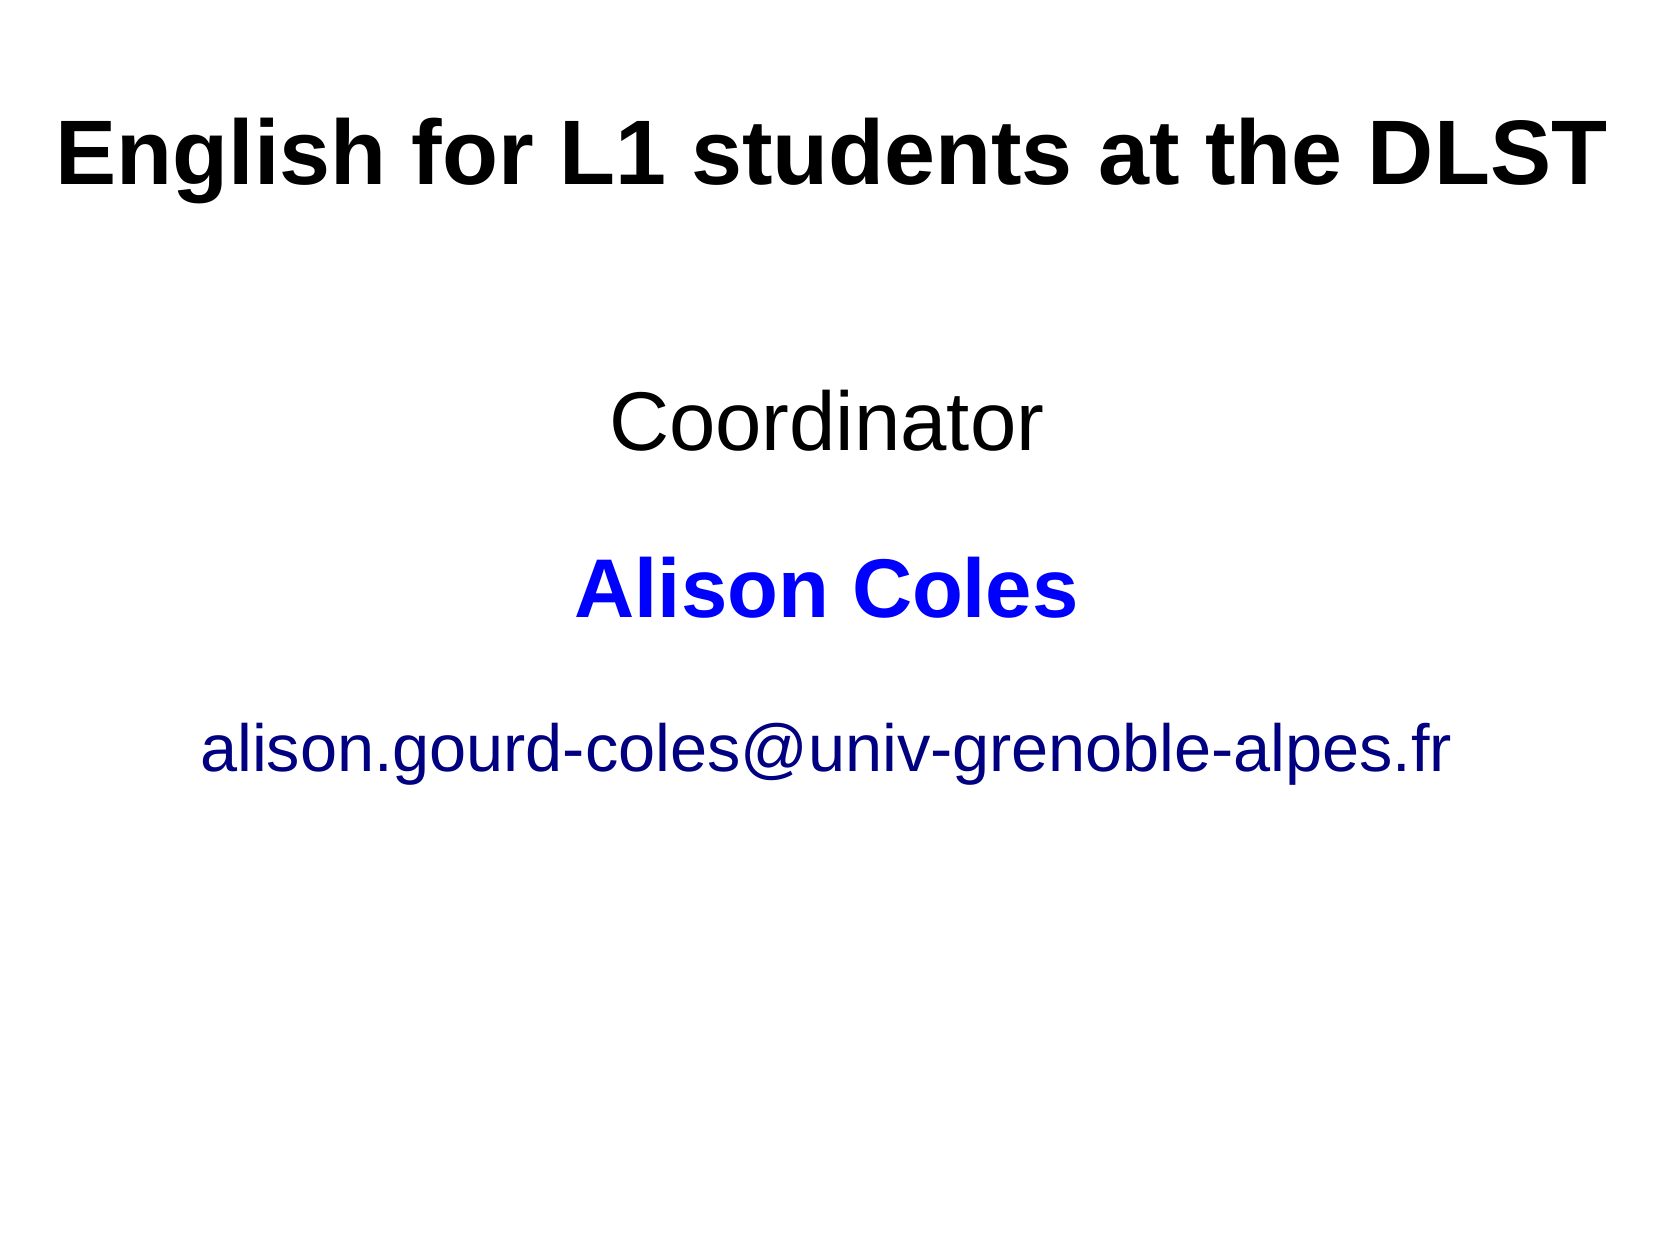

# English for L1 students at the DLST
Coordinator
Alison Coles
alison.gourd-coles@univ-grenoble-alpes.fr